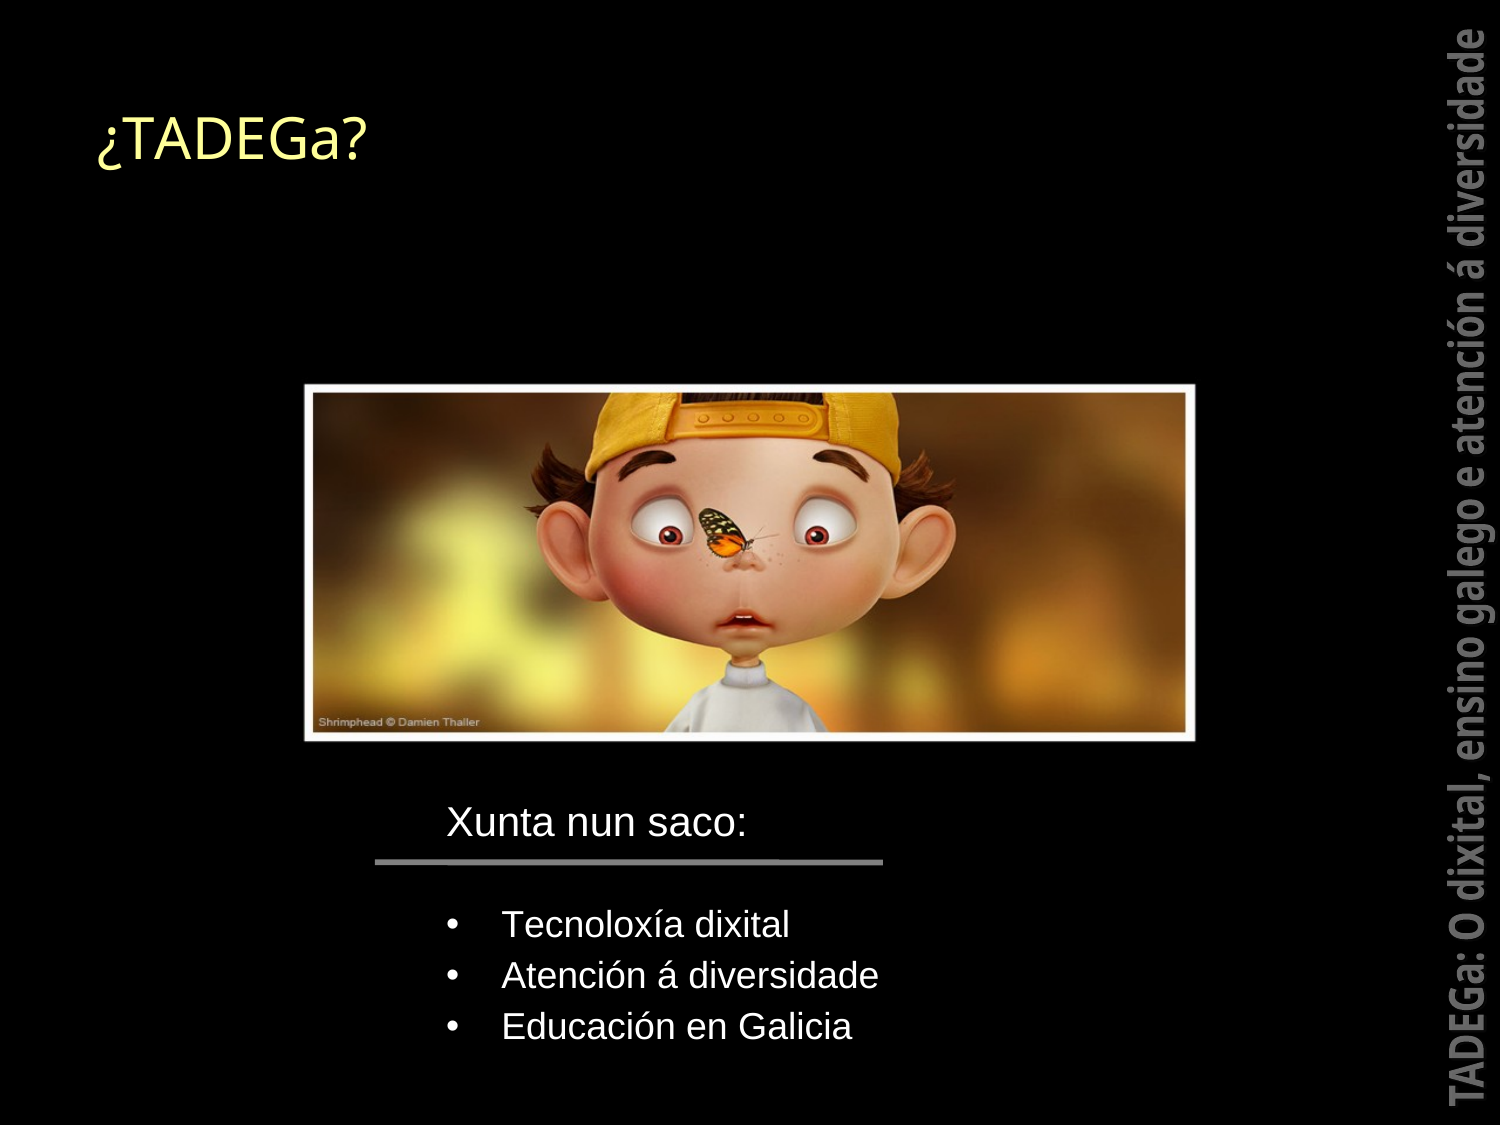

# ¿TADEGa?
Xunta nun saco:
Tecnoloxía dixital
Atención á diversidade
Educación en Galicia